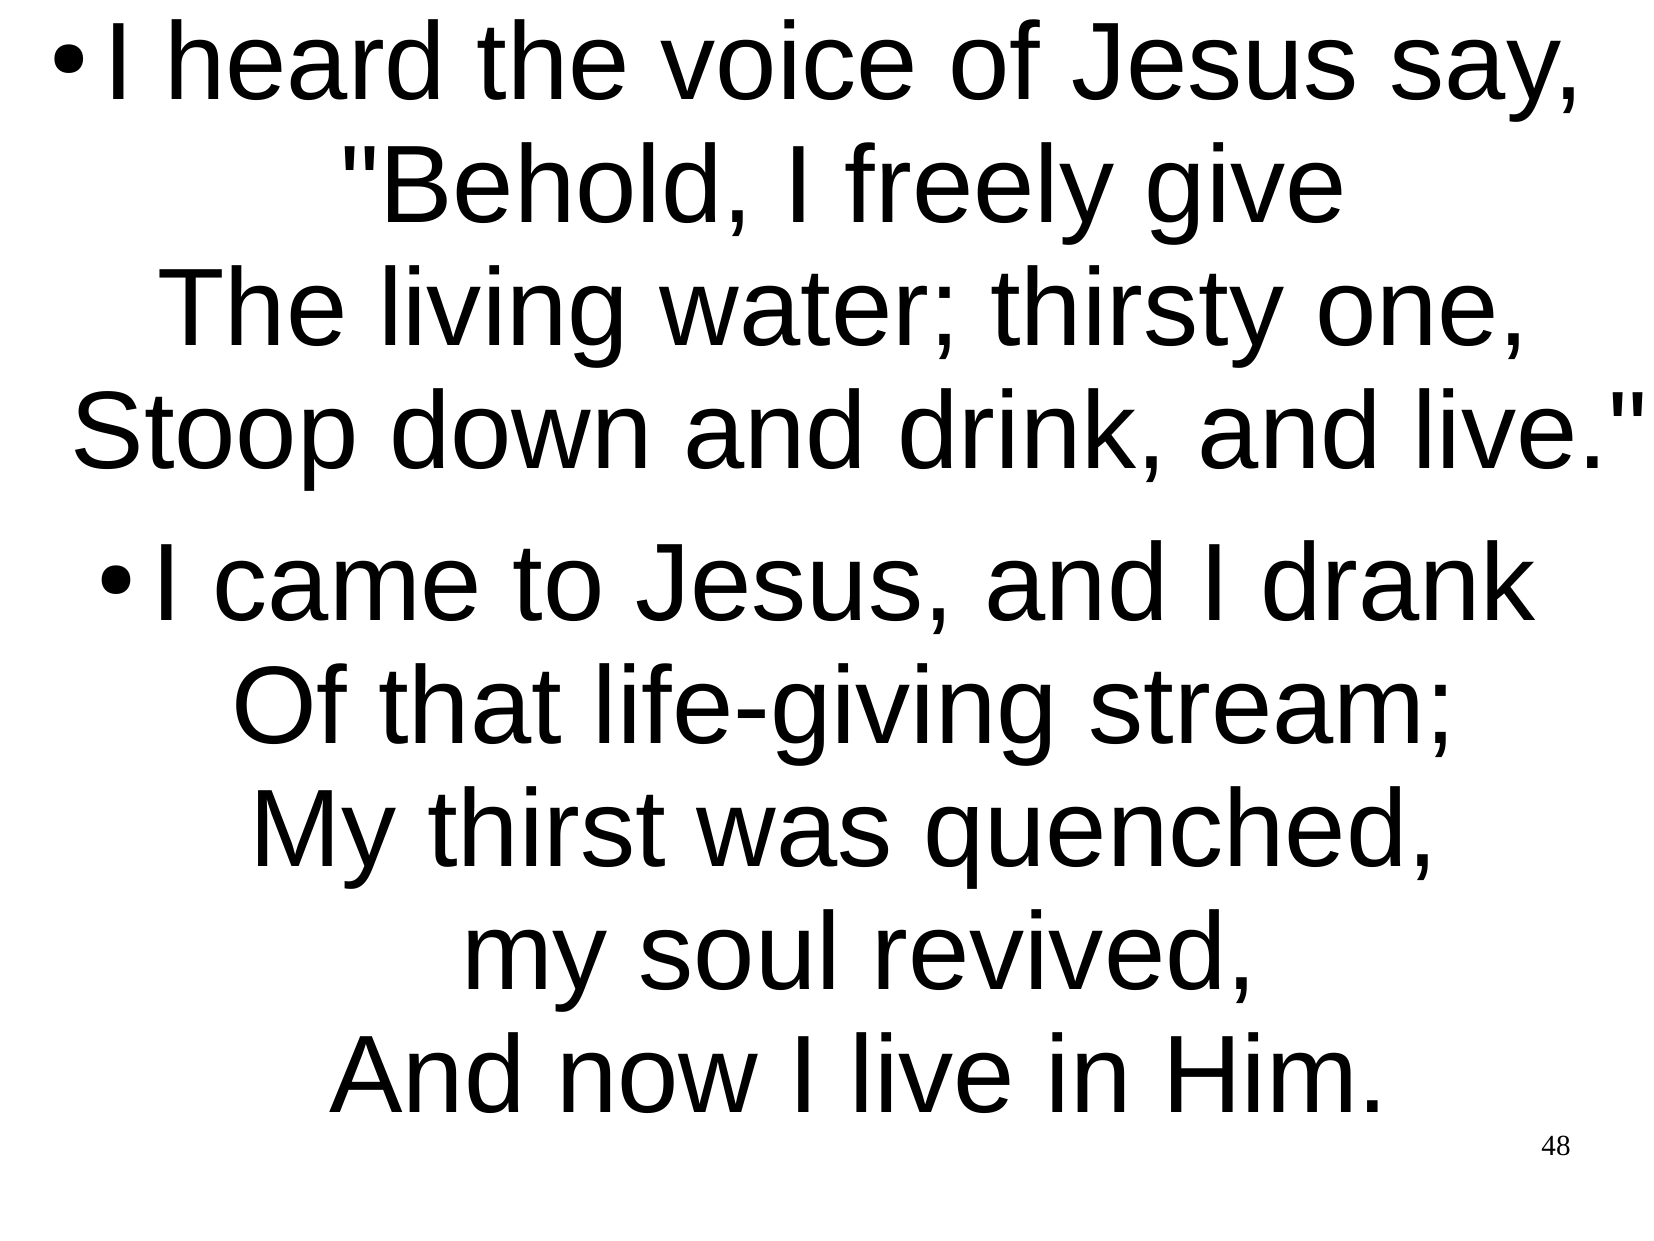

# I heard the voice of Jesus say, "Behold, I freely give The living water; thirsty one, Stoop down and drink, and live."
I came to Jesus, and I drank
Of that life-giving stream;
My thirst was quenched,
my soul revived,
And now I live in Him.
48